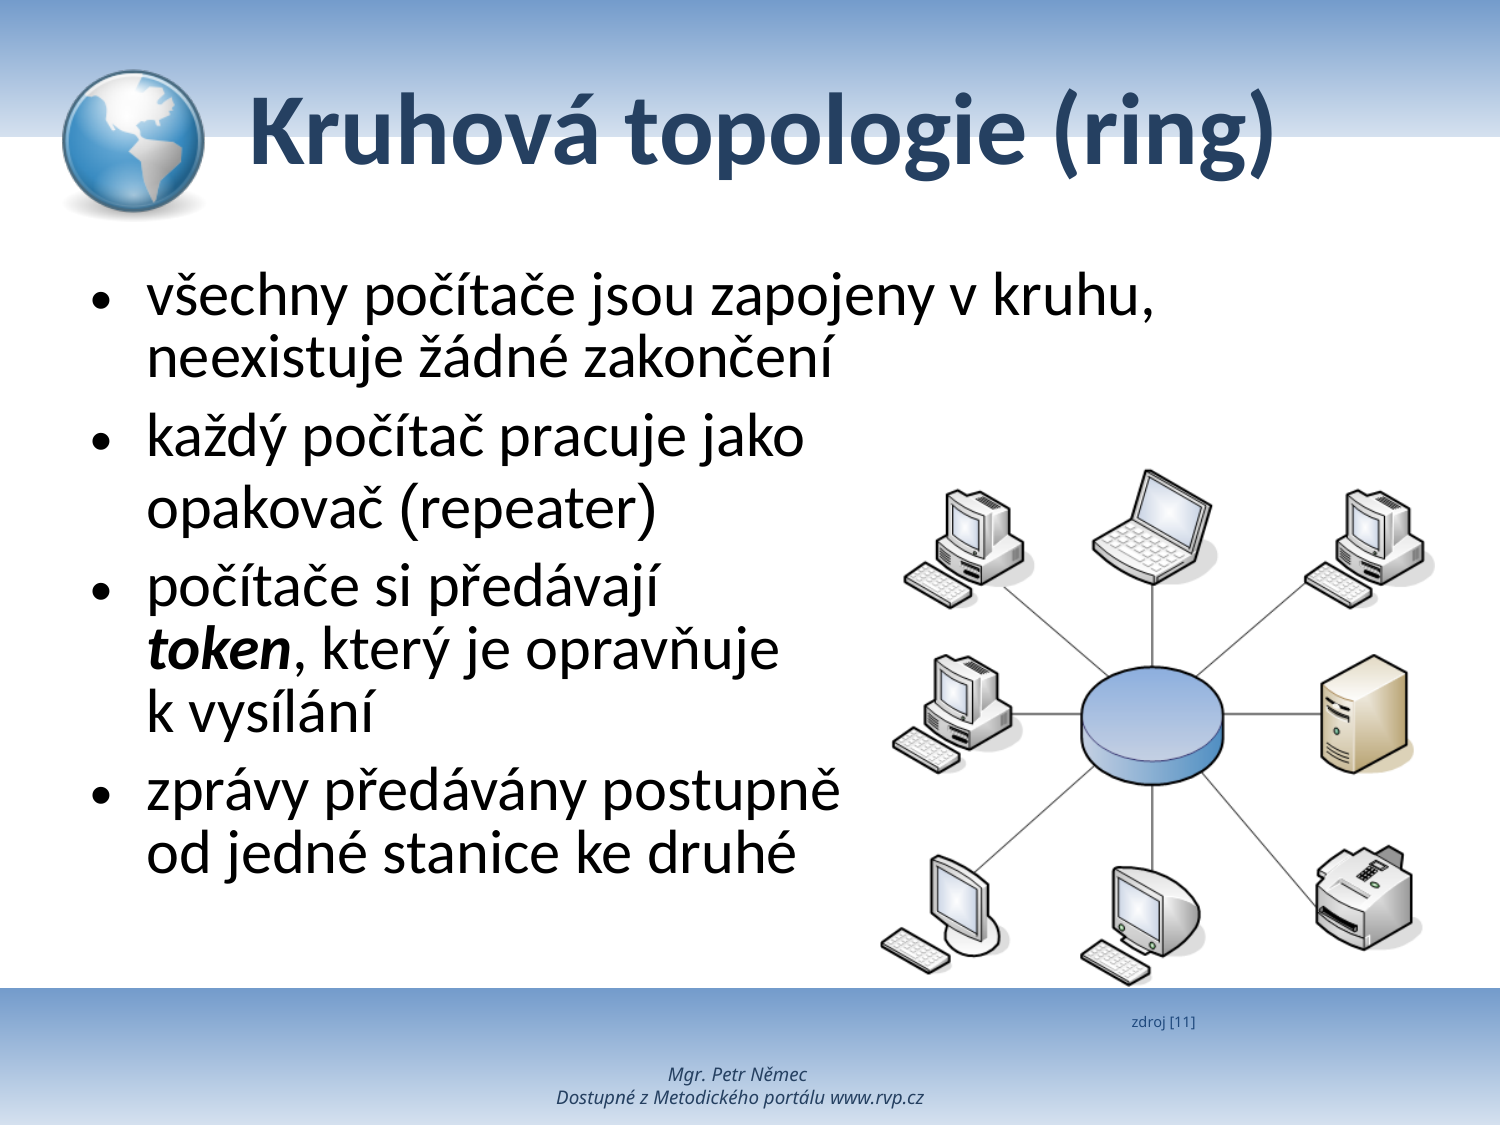

# Kruhová topologie (ring)
všechny počítače jsou zapojeny v kruhu, neexistuje žádné zakončení
každý počítač pracuje jako
opakovač (repeater)
počítače si předávají
token, který je opravňuje
k vysílání
zprávy předávány postupně
od jedné stanice ke druhé
zdroj [11]